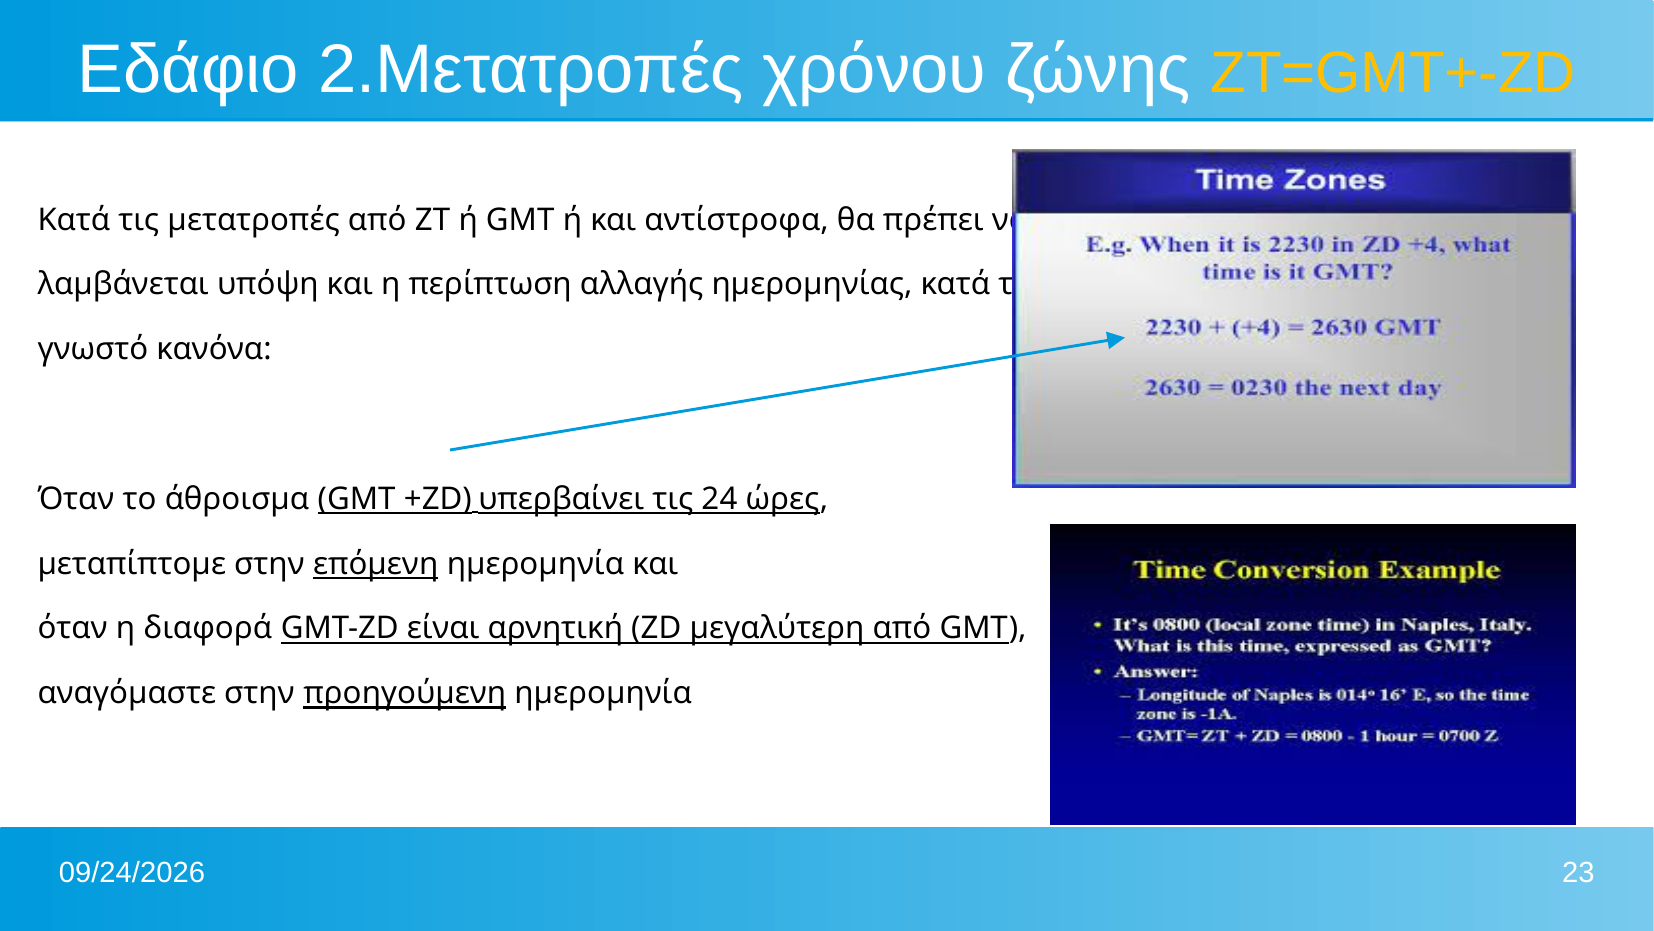

# Εδάφιο 2.Μετατροπές χρόνου ζώνης ZT=GMT+-ZD
Κατά τις μετατροπές από ΖΤ ή GΜΤ ή και αντίστροφα, θα πρέπει να
λαμβάνεται υπόψη και η περίπτωση αλλαγής ημερομηνίας, κατά το
γνωστό κανόνα:
Όταν το άθροισμα (GΜΤ +ZD) υπερβαίνει τις 24 ώρες,
μεταπίπτομε στην επόμενη ημερομηνία και
όταν η διαφορά GΜΤ-ΖD είναι αρνητική (ZD μεγαλύτερη από GΜΤ),
αναγόμαστε στην προηγούμενη ημερομηνία
23